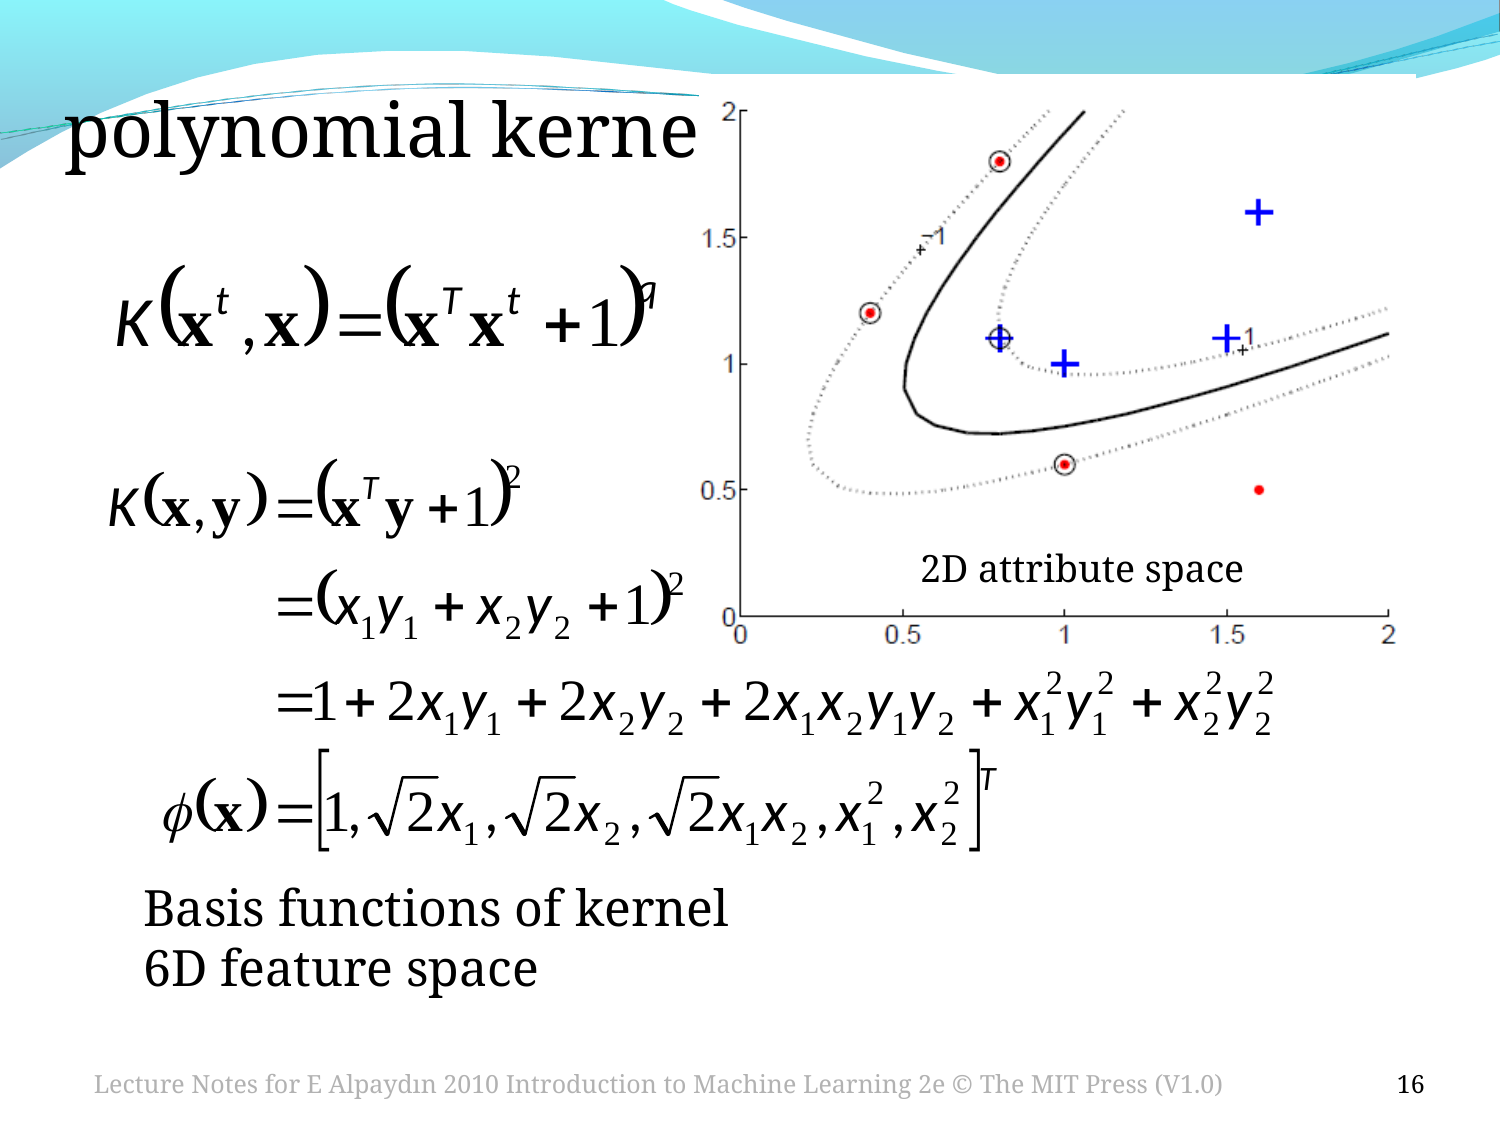

polynomial kernels
2D attribute space
Basis functions of kernel
6D feature space
Lecture Notes for E Alpaydın 2010 Introduction to Machine Learning 2e © The MIT Press (V1.0)